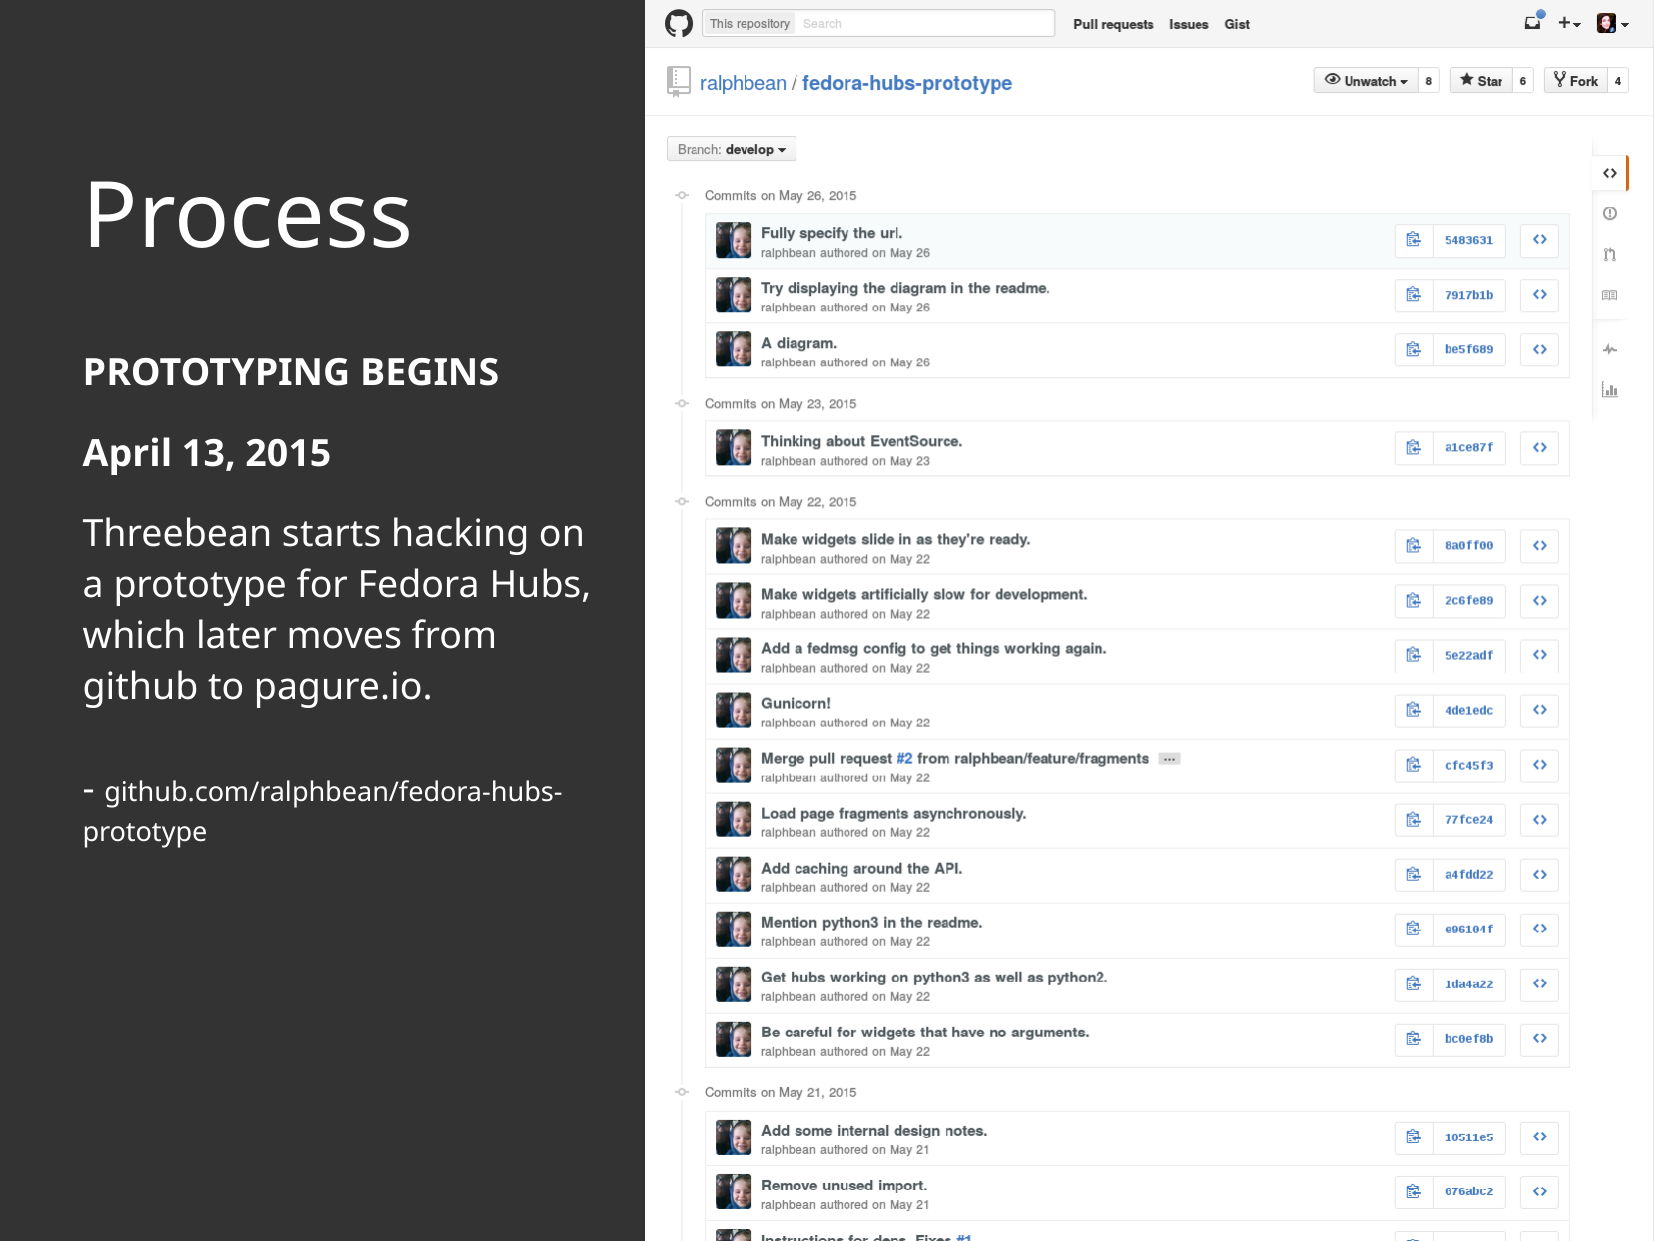

# Process
PROTOTYPING BEGINS
April 13, 2015
Threebean starts hacking on a prototype for Fedora Hubs, which later moves from github to pagure.io.
- github.com/ralphbean/fedora-hubs-prototype